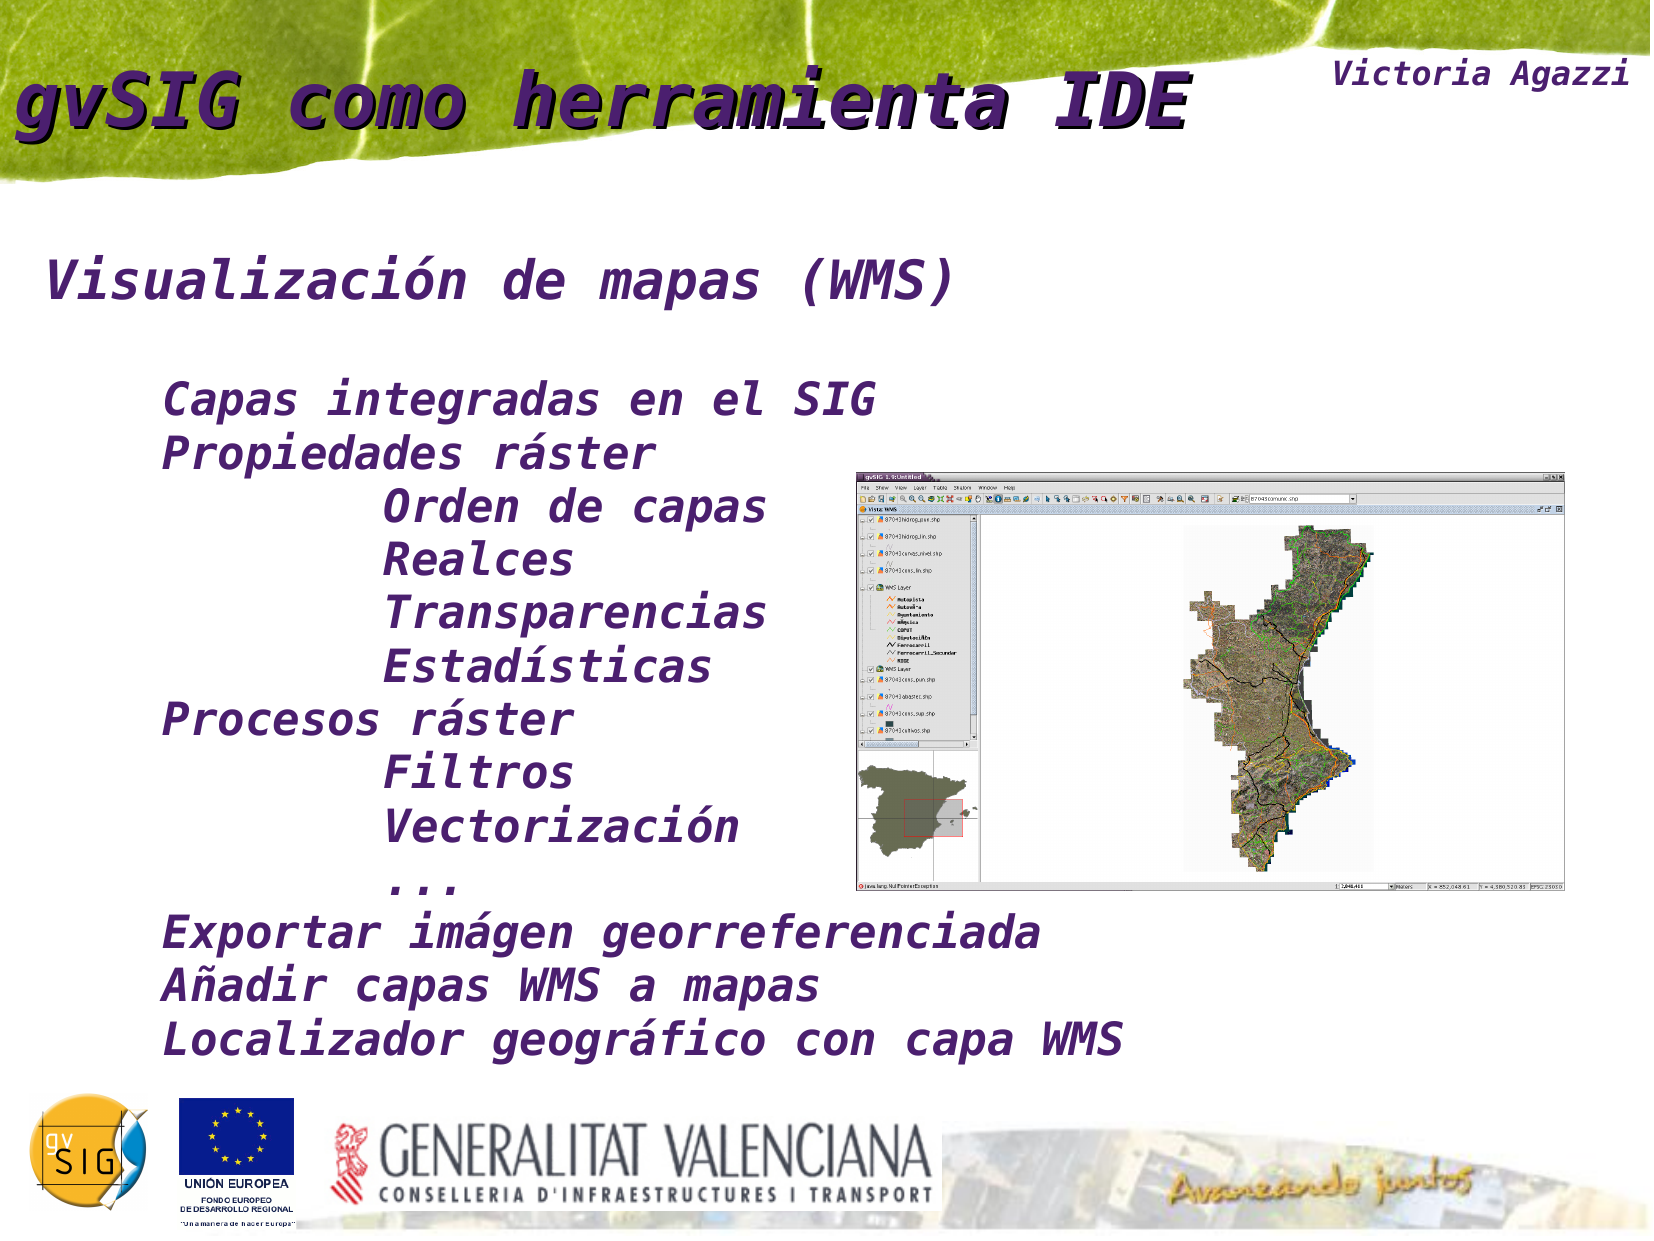

gvSIG como herramienta IDE
Victoria Agazzi
Visualización de mapas (WMS)
Capas integradas en el SIG
Propiedades ráster
			Orden de capas
			Realces
			Transparencias
			Estadísticas
Procesos ráster
			Filtros
			Vectorización
			...
Exportar imágen georreferenciada
Añadir capas WMS a mapas
Localizador geográfico con capa WMS